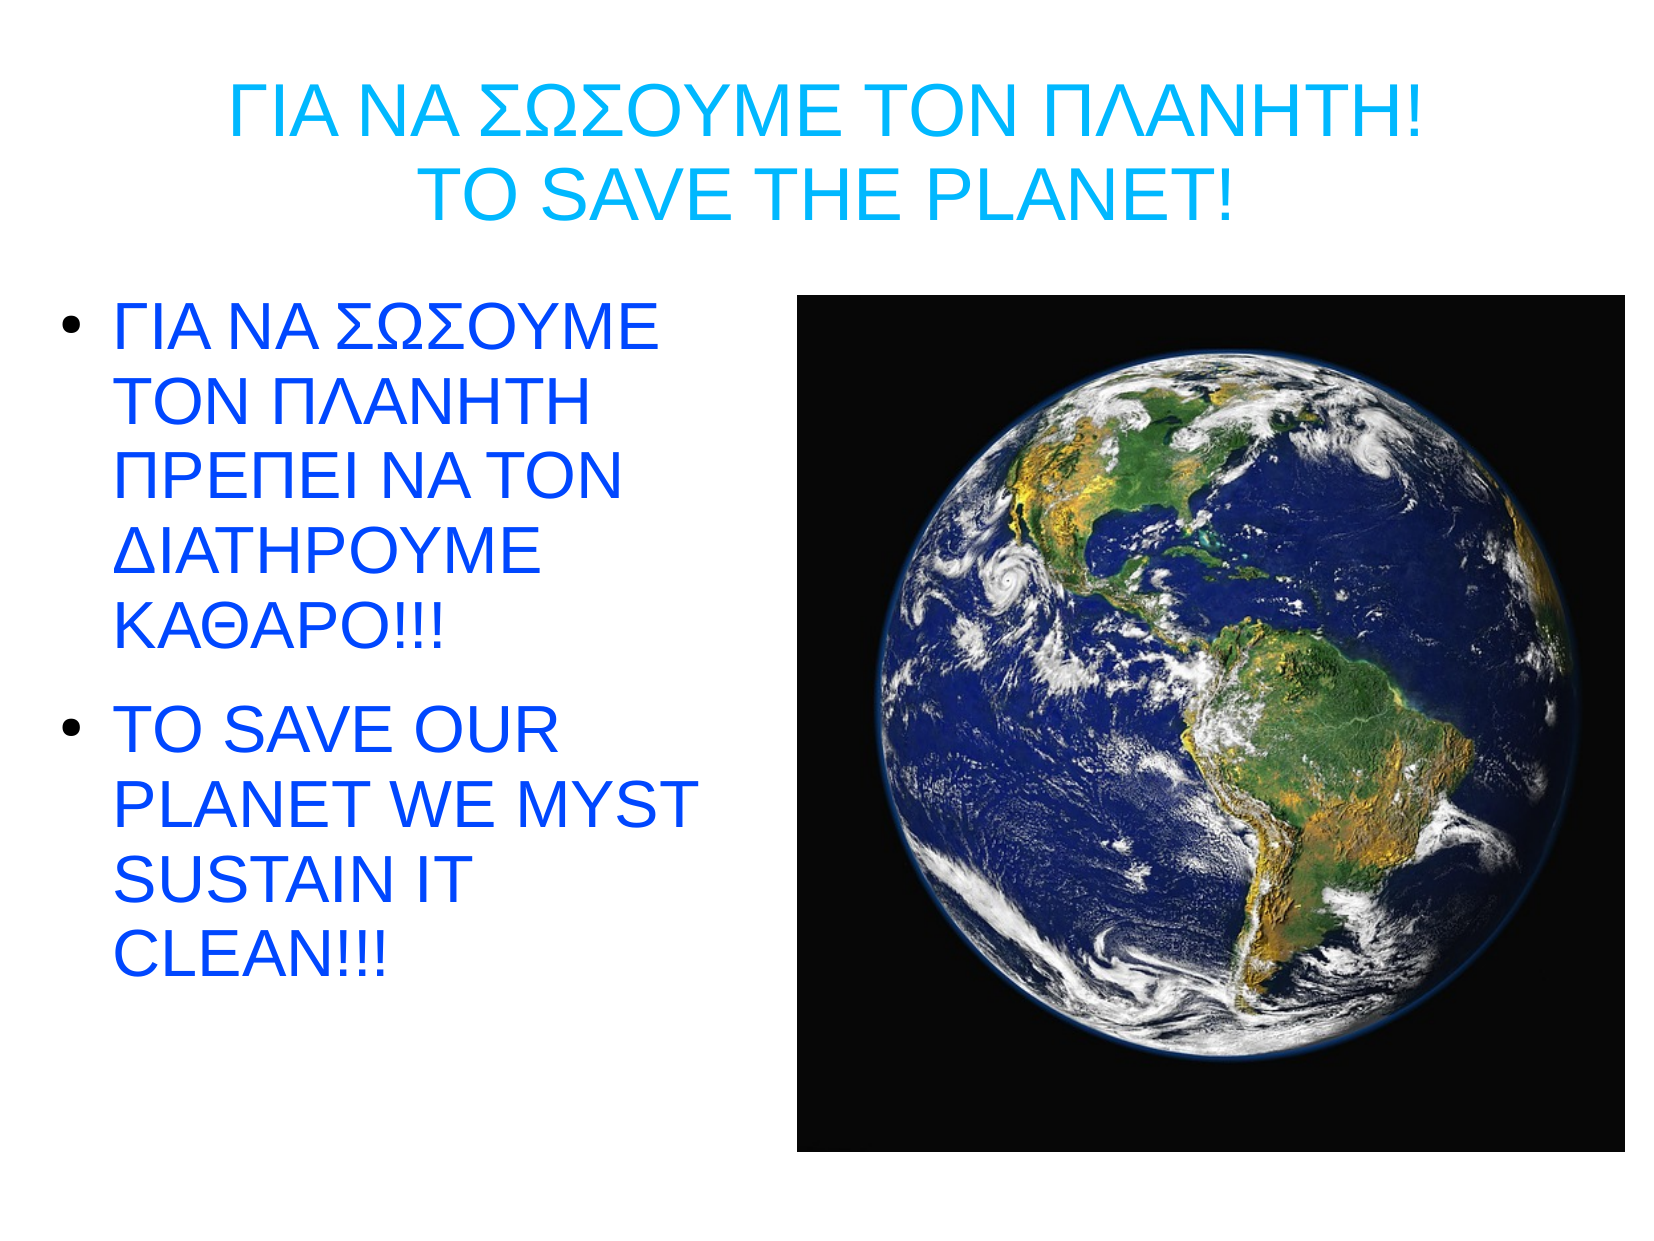

# ΓΙΑ ΝΑ ΣΩΣΟΥΜΕ ΤΟΝ ΠΛΑΝΗΤΗ! TO SAVE THE PLANET!
ΓΙΑ ΝΑ ΣΩΣΟΥΜΕ ΤΟΝ ΠΛΑΝΗΤΗ ΠΡΕΠΕΙ ΝΑ ΤΟΝ ΔΙΑΤΗΡΟΥΜΕ ΚΑΘΑΡΟ!!!
TO SAVE OUR PLANET WE MYST SUSTAIN IT CLEAN!!!